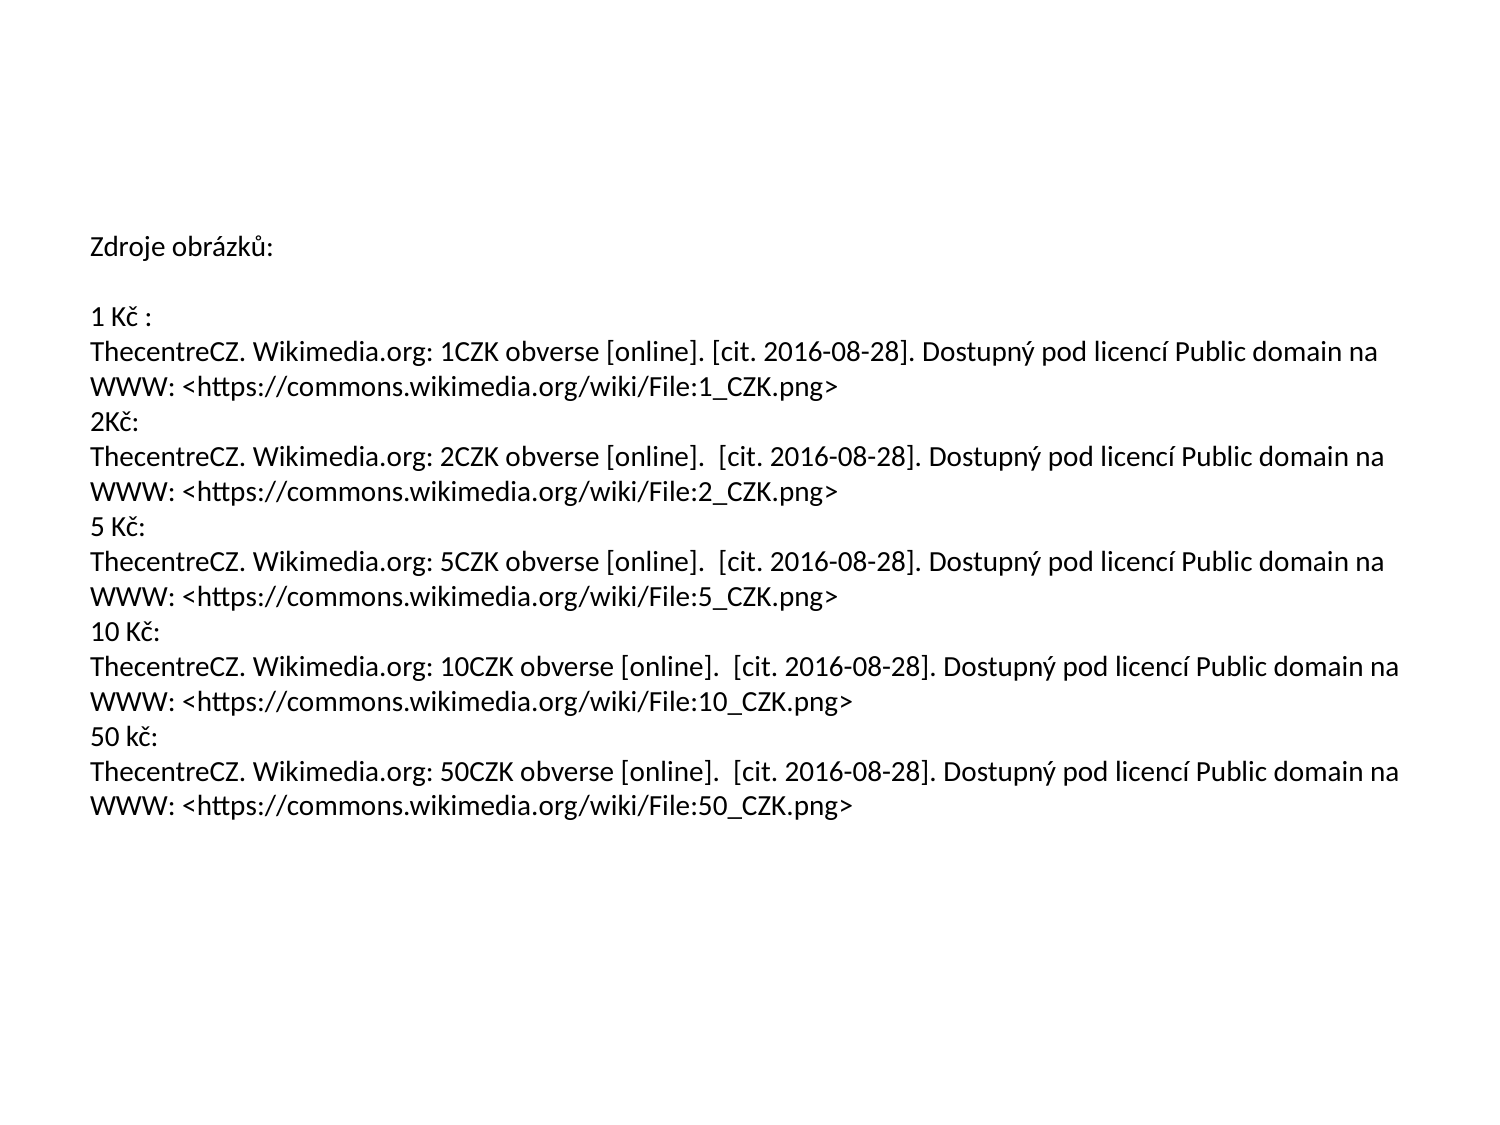

# Zdroje obrázků: 1 Kč : ThecentreCZ. Wikimedia.org: 1CZK obverse [online]. [cit. 2016-08-28]. Dostupný pod licencí Public domain na WWW: <https://commons.wikimedia.org/wiki/File:1_CZK.png> 2Kč: ThecentreCZ. Wikimedia.org: 2CZK obverse [online]. [cit. 2016-08-28]. Dostupný pod licencí Public domain na WWW: <https://commons.wikimedia.org/wiki/File:2_CZK.png> 5 Kč: ThecentreCZ. Wikimedia.org: 5CZK obverse [online]. [cit. 2016-08-28]. Dostupný pod licencí Public domain na WWW: <https://commons.wikimedia.org/wiki/File:5_CZK.png> 10 Kč: ThecentreCZ. Wikimedia.org: 10CZK obverse [online]. [cit. 2016-08-28]. Dostupný pod licencí Public domain na WWW: <https://commons.wikimedia.org/wiki/File:10_CZK.png> 50 kč: ThecentreCZ. Wikimedia.org: 50CZK obverse [online]. [cit. 2016-08-28]. Dostupný pod licencí Public domain na WWW: <https://commons.wikimedia.org/wiki/File:50_CZK.png>